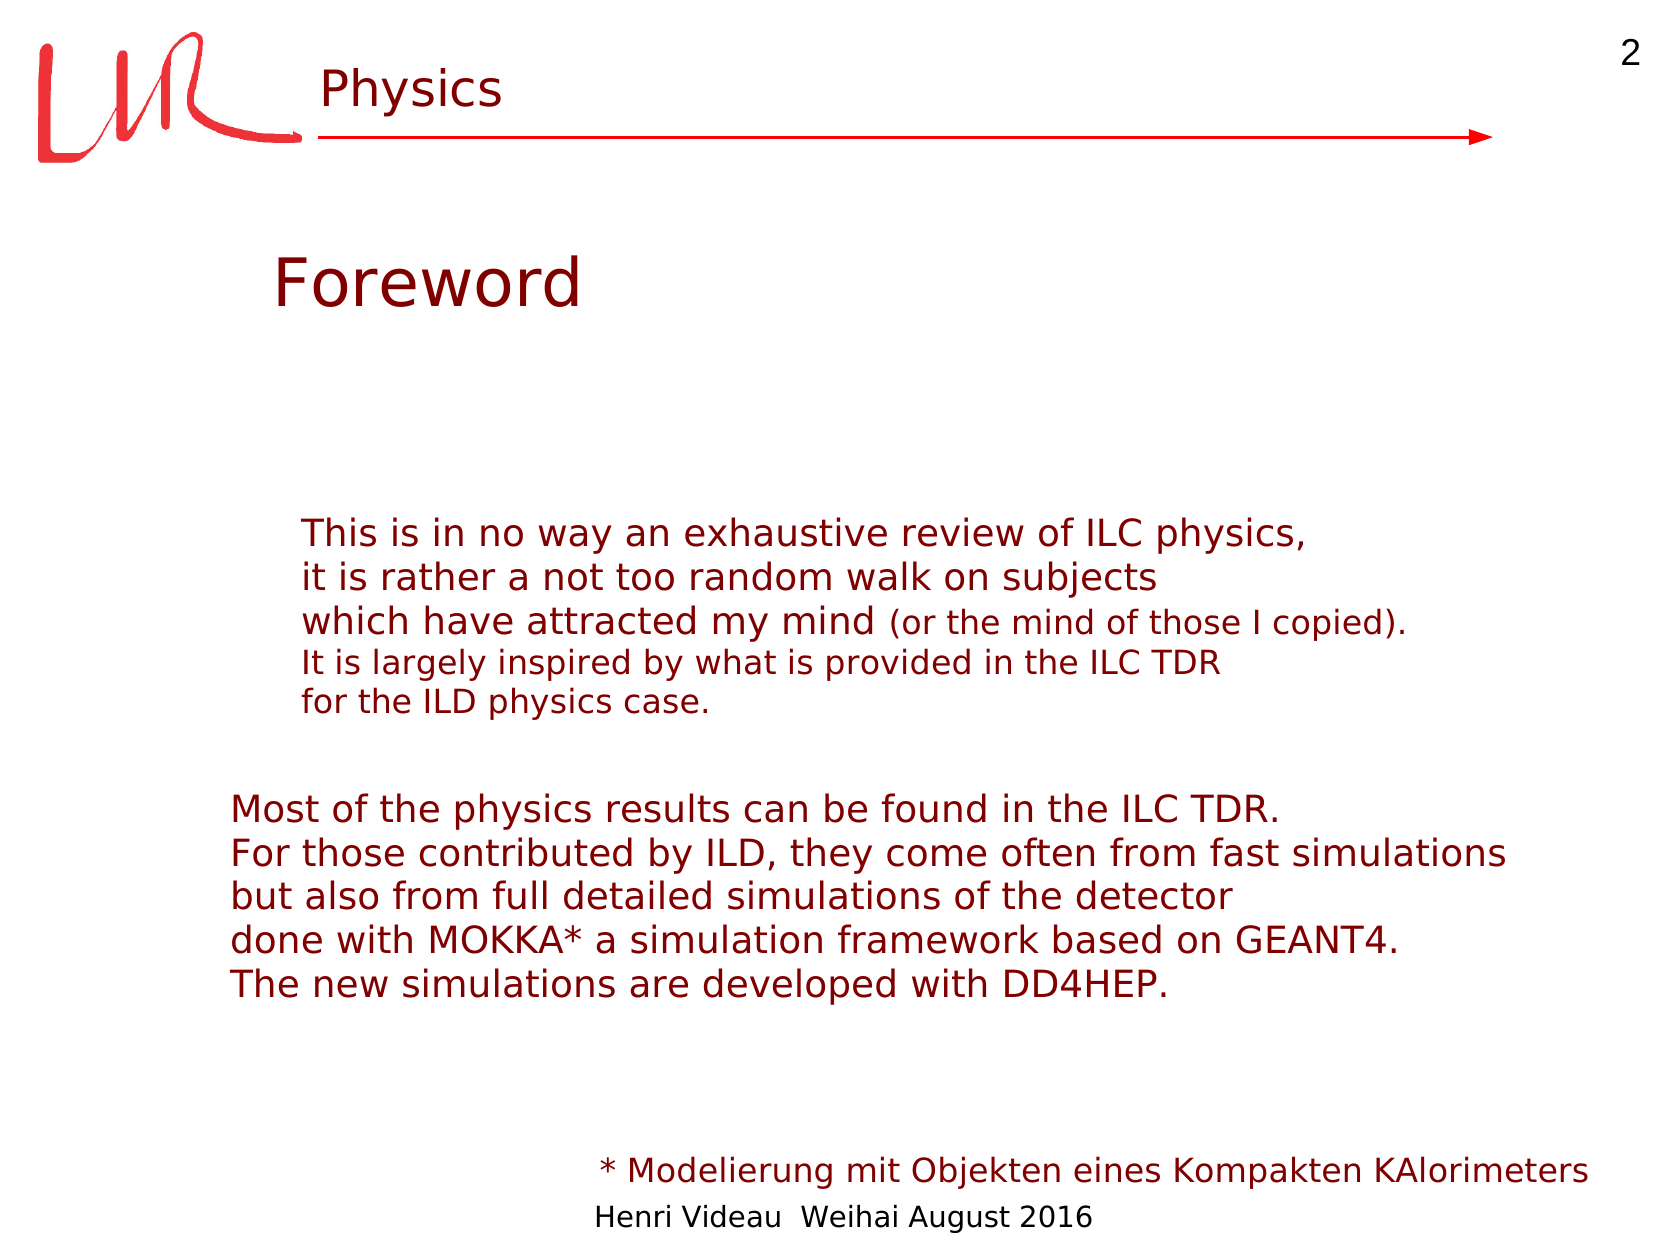

Foreword
This is in no way an exhaustive review of ILC physics,
it is rather a not too random walk on subjects
which have attracted my mind (or the mind of those I copied).
It is largely inspired by what is provided in the ILC TDR
for the ILD physics case.
Most of the physics results can be found in the ILC TDR.
For those contributed by ILD, they come often from fast simulations
but also from full detailed simulations of the detector
done with MOKKA* a simulation framework based on GEANT4.
The new simulations are developed with DD4HEP.
* Modelierung mit Objekten eines Kompakten KAlorimeters